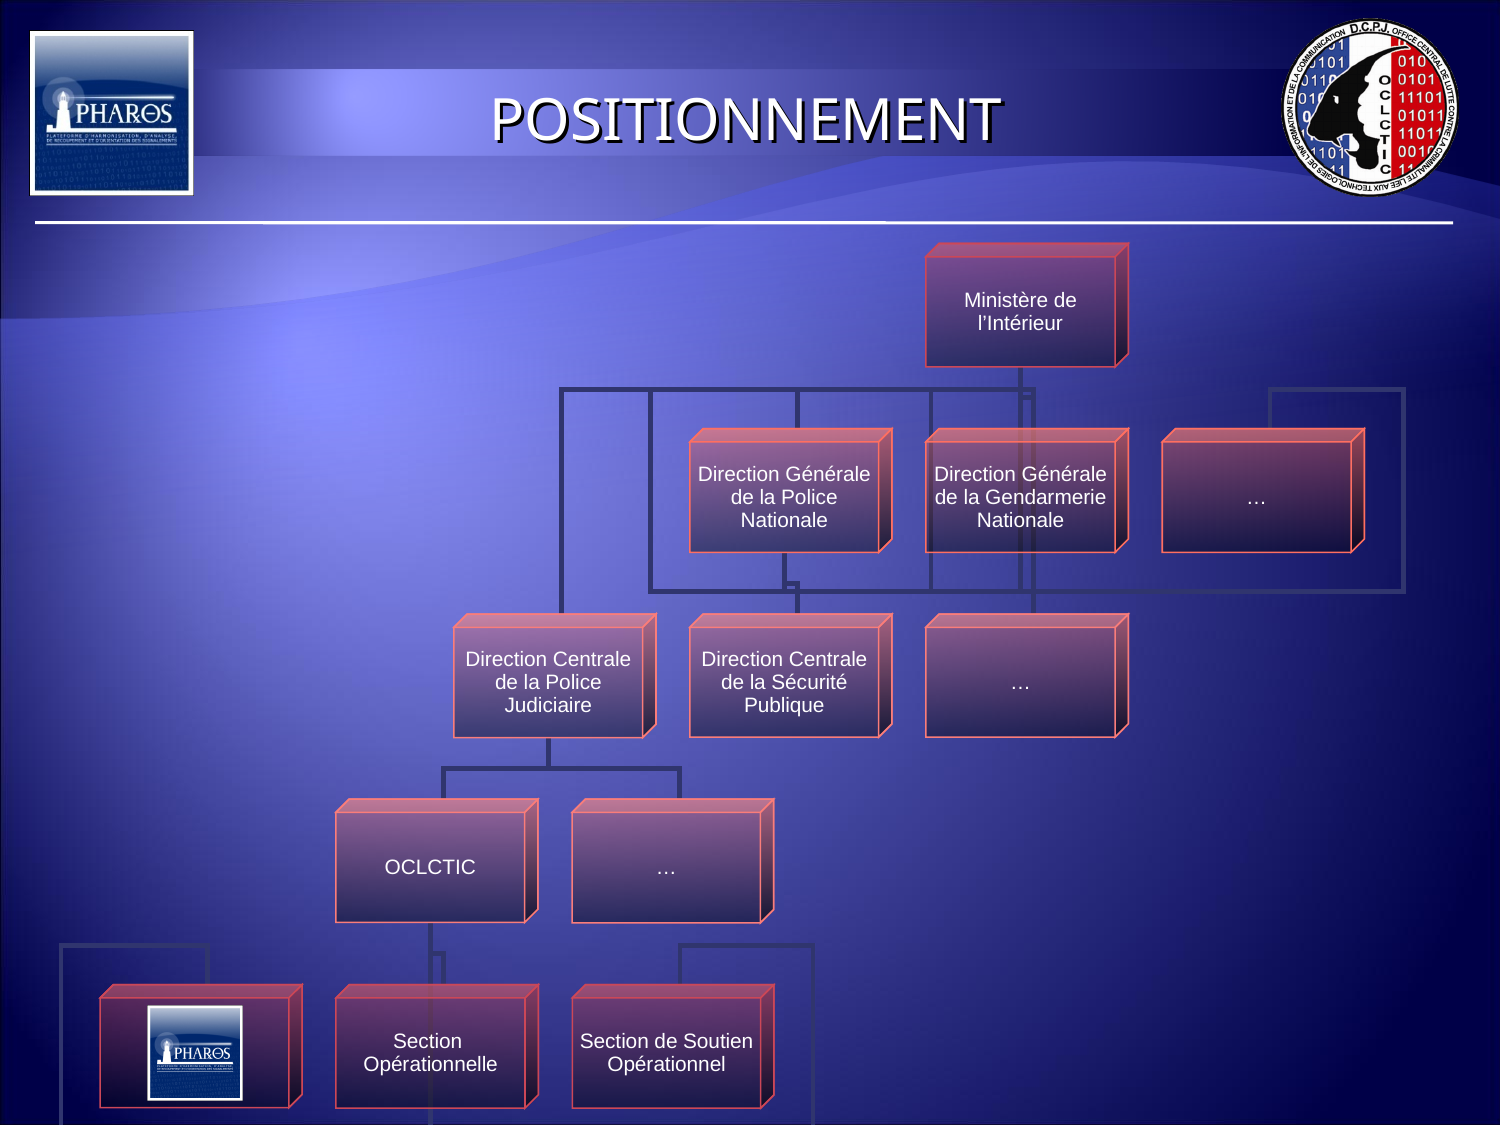

POSITIONNEMENT
Ministère de l’Intérieur
Direction Générale de la Police Nationale
Direction Générale de la Gendarmerie Nationale
…
Direction Centrale de la Police Judiciaire
Direction Centrale de la Sécurité Publique
…
OCLCTIC
…
Section
Opérationnelle
Section de Soutien Opérationnel